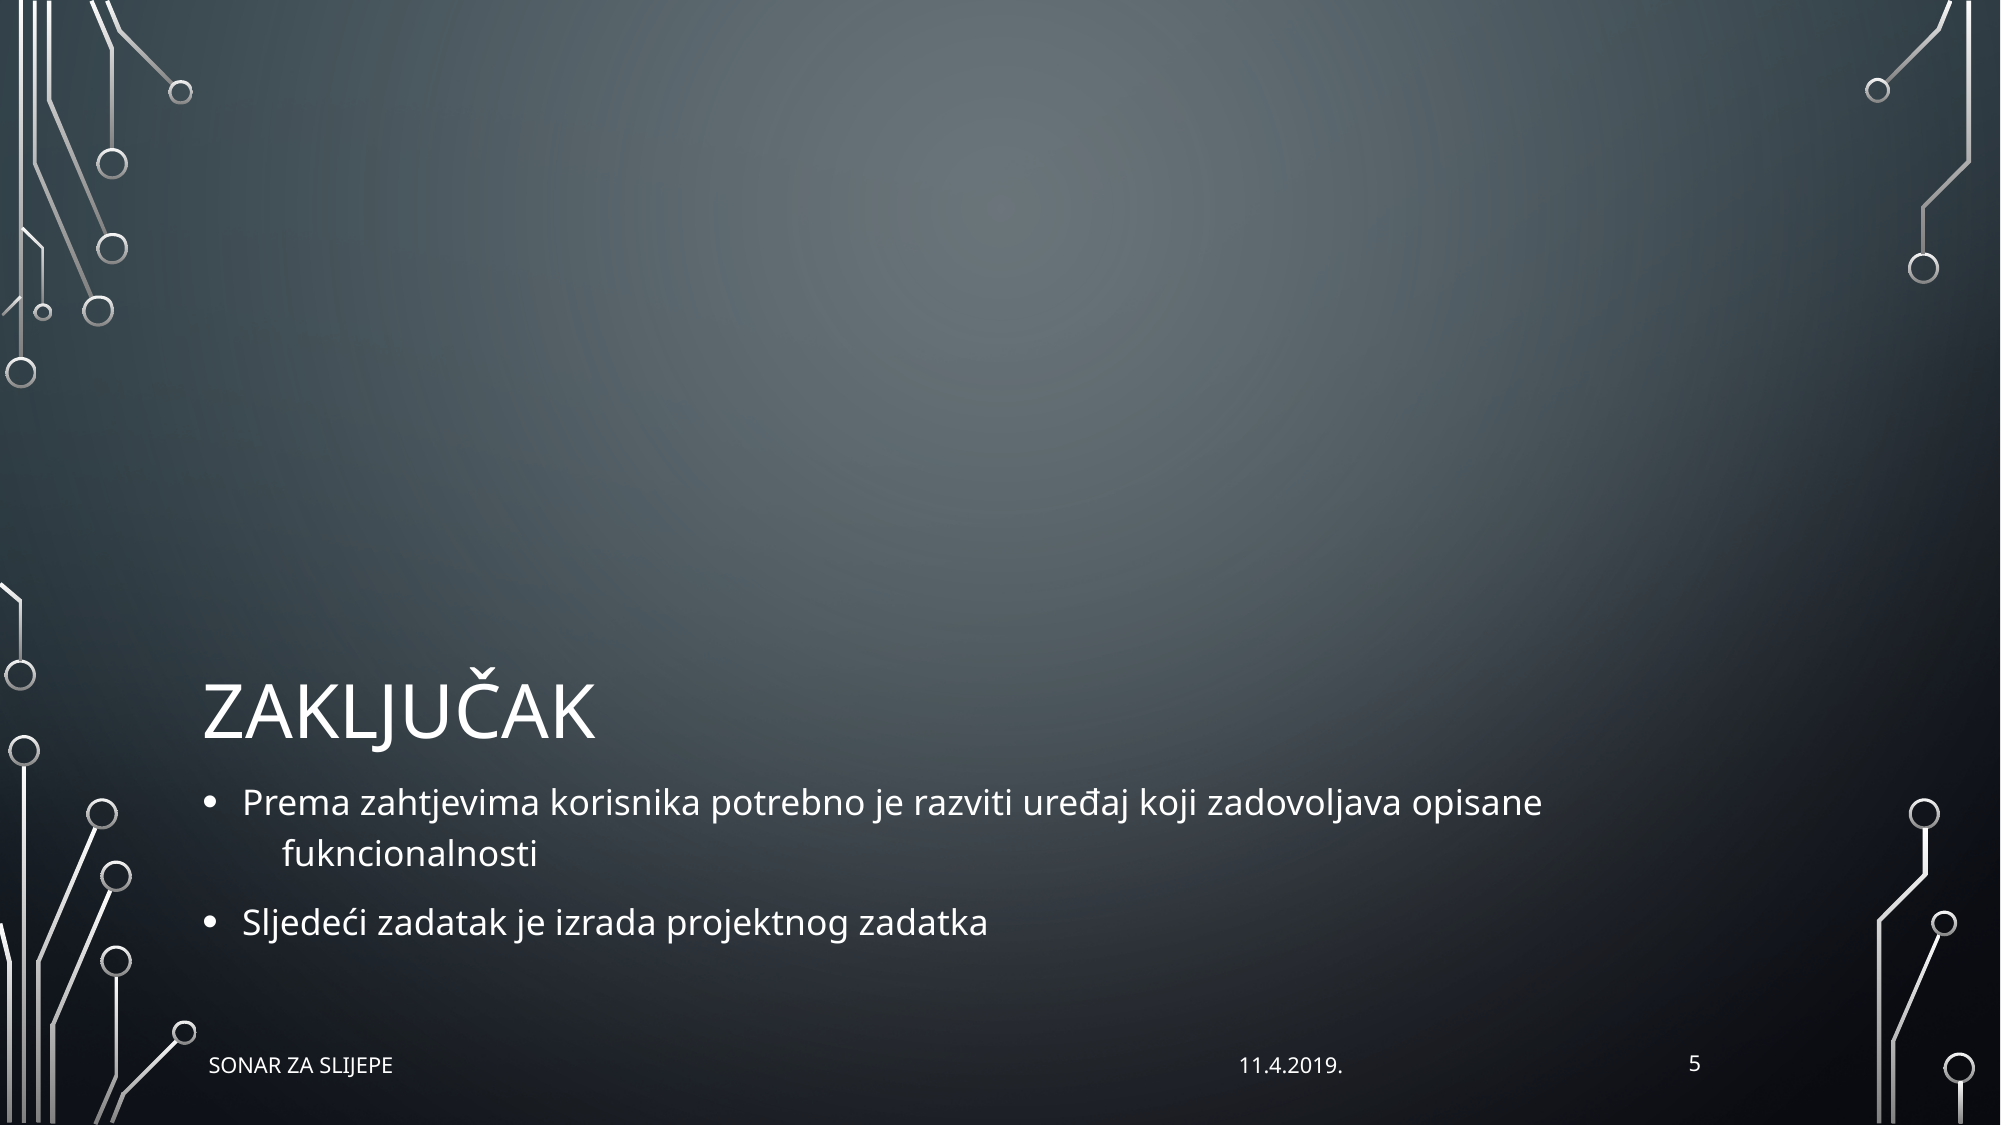

# Zaključak
Prema zahtjevima korisnika potrebno je razviti uređaj koji zadovoljava opisane fukncionalnosti
Sljedeći zadatak je izrada projektnog zadatka
Sonar za slijepe
11.4.2019.